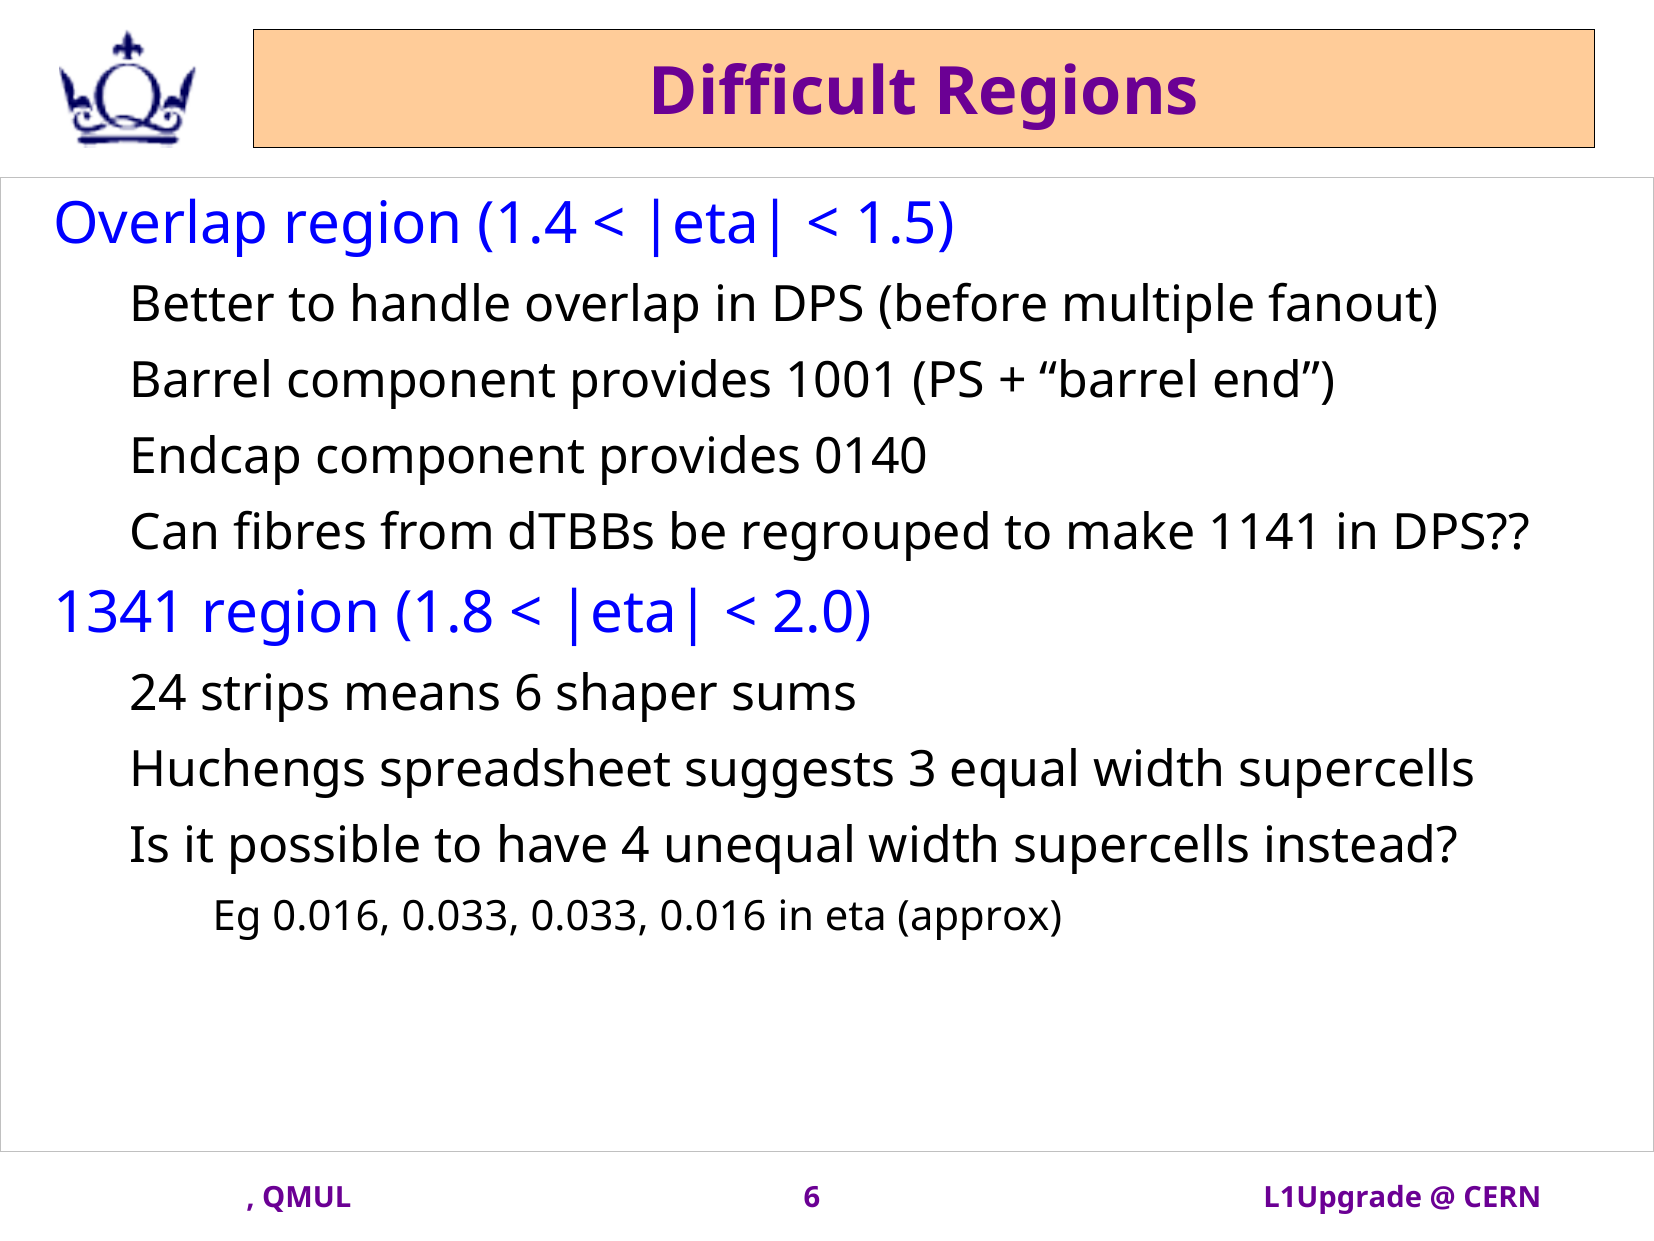

# Difficult Regions
Overlap region (1.4 < |eta| < 1.5)
Better to handle overlap in DPS (before multiple fanout)
Barrel component provides 1001 (PS + “barrel end”)
Endcap component provides 0140
Can fibres from dTBBs be regrouped to make 1141 in DPS??
1341 region (1.8 < |eta| < 2.0)
24 strips means 6 shaper sums
Huchengs spreadsheet suggests 3 equal width supercells
Is it possible to have 4 unequal width supercells instead?
Eg 0.016, 0.033, 0.033, 0.016 in eta (approx)